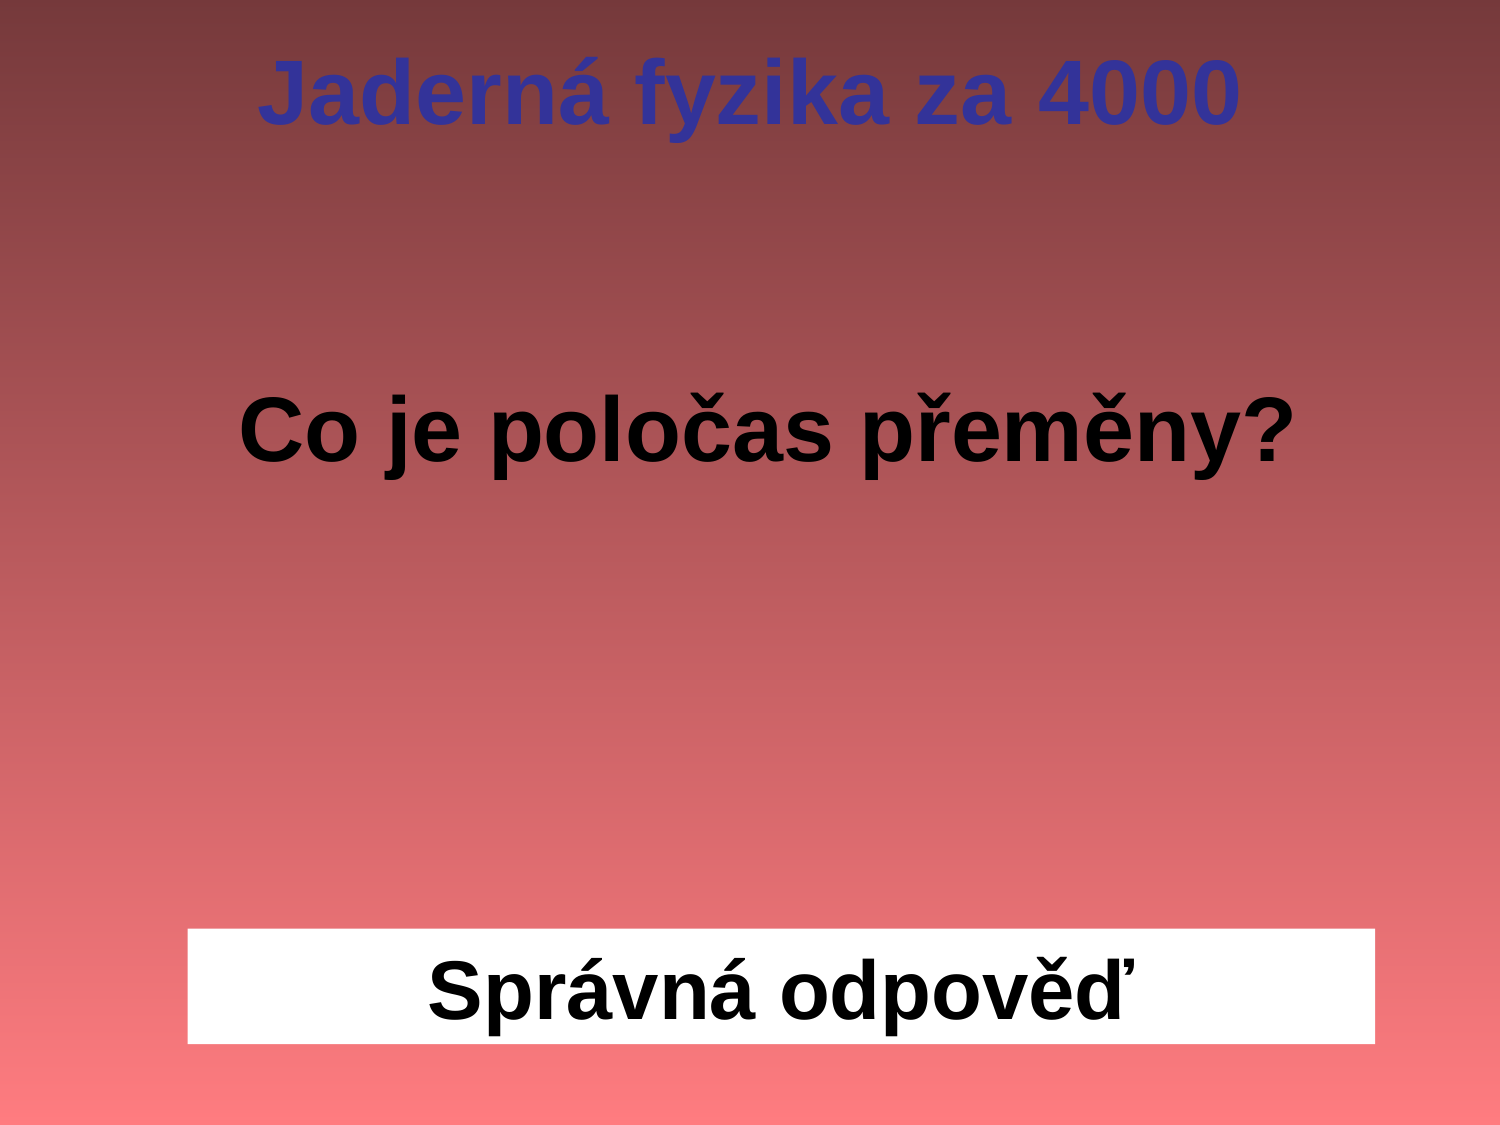

Jaderná fyzika za 4000
Co je poločas přeměny?
Správná odpověď